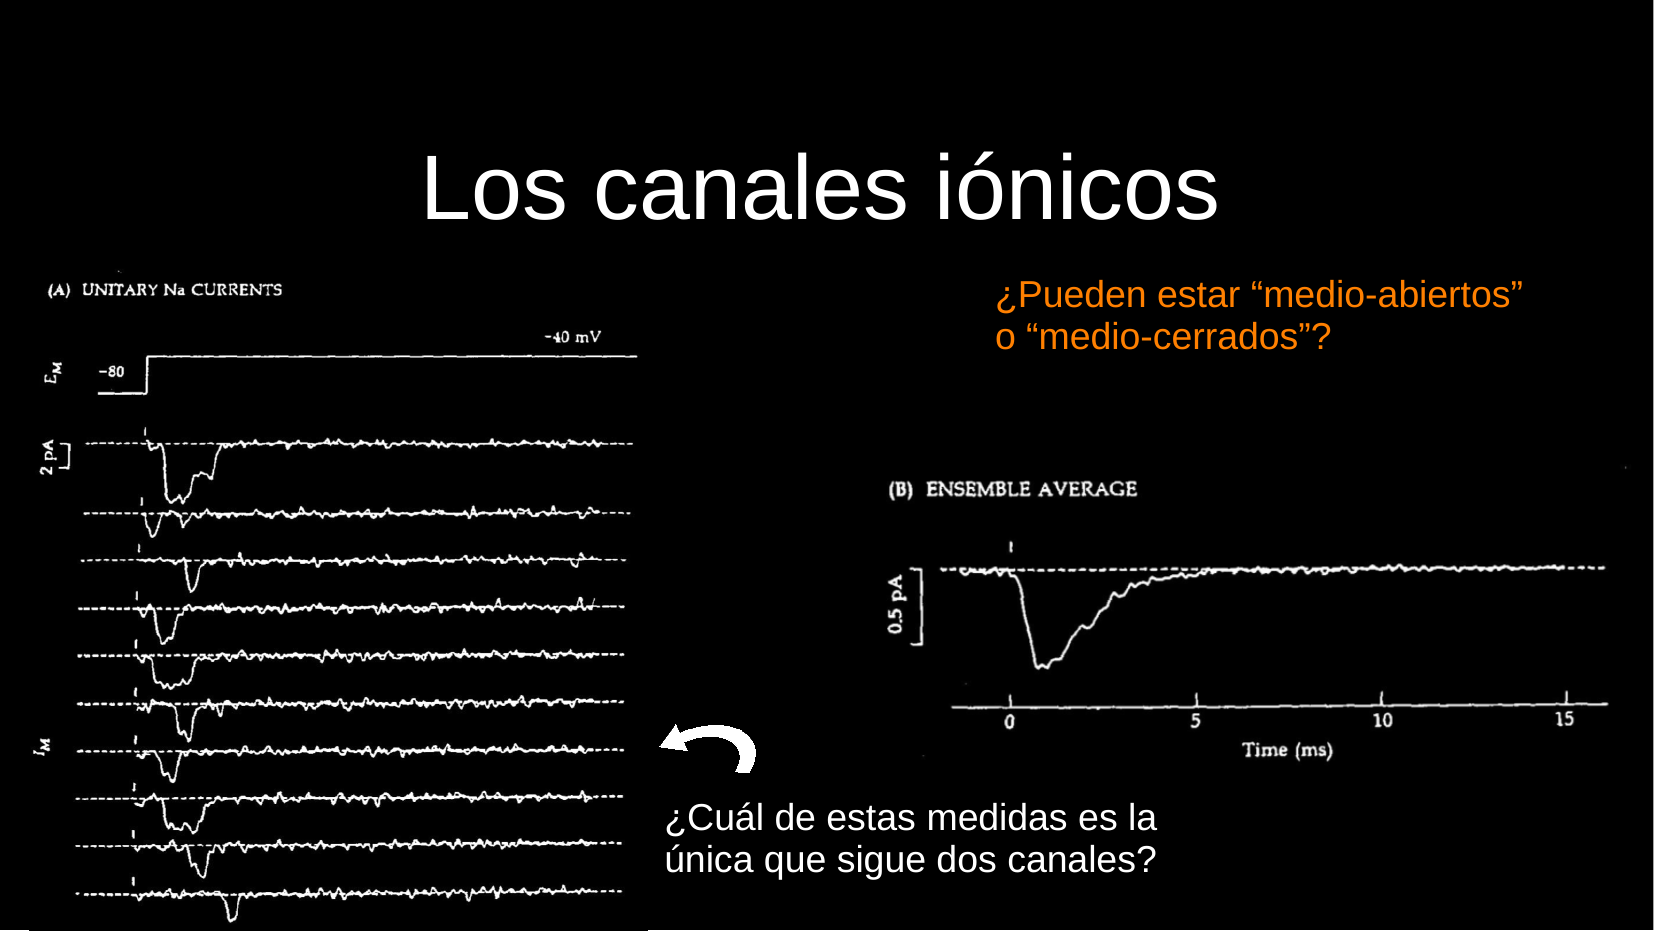

# Los canales iónicos
¿Pueden estar “medio-abiertos” o “medio-cerrados”?
¿Cuál de estas medidas es la única que sigue dos canales?